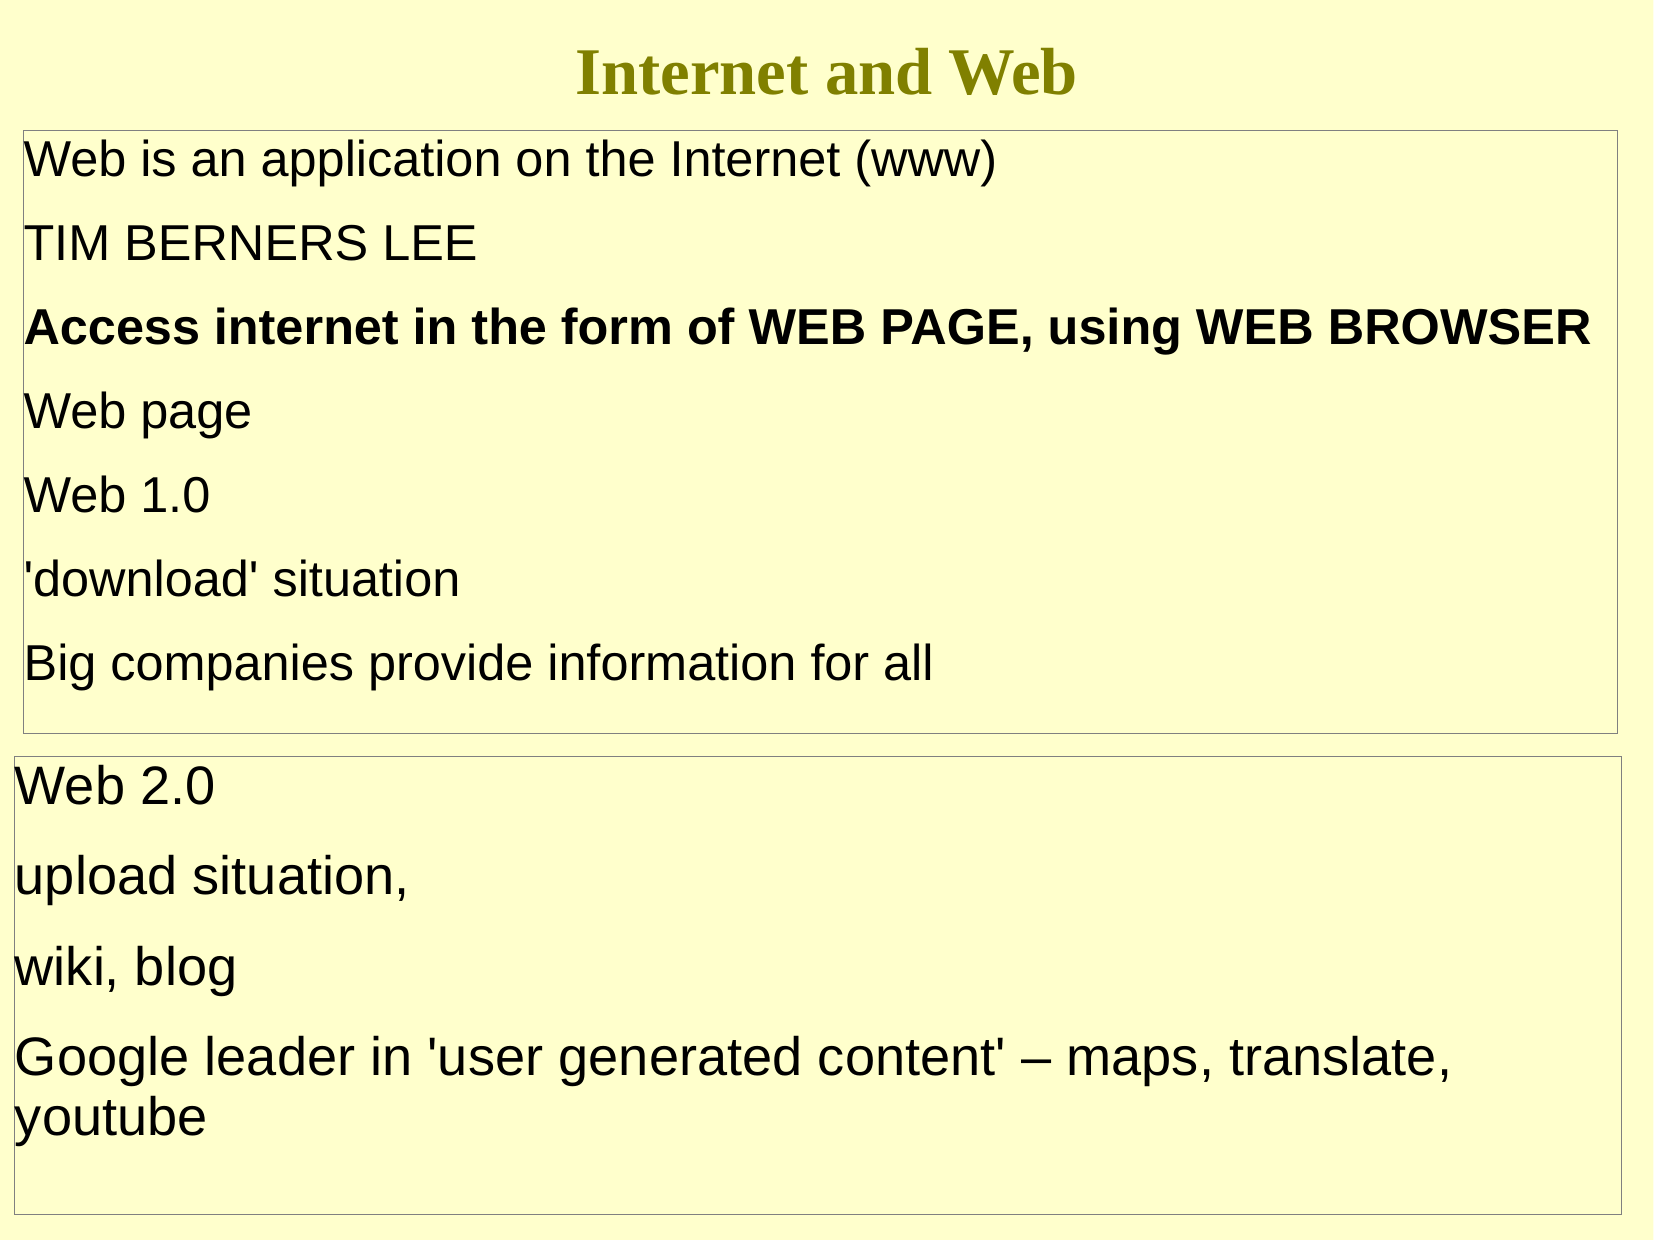

# Internet and Web
Web is an application on the Internet (www)
TIM BERNERS LEE
Access internet in the form of WEB PAGE, using WEB BROWSER
Web page
Web 1.0
'download' situation
Big companies provide information for all
Web 2.0
upload situation,
wiki, blog
Google leader in 'user generated content' – maps, translate, youtube